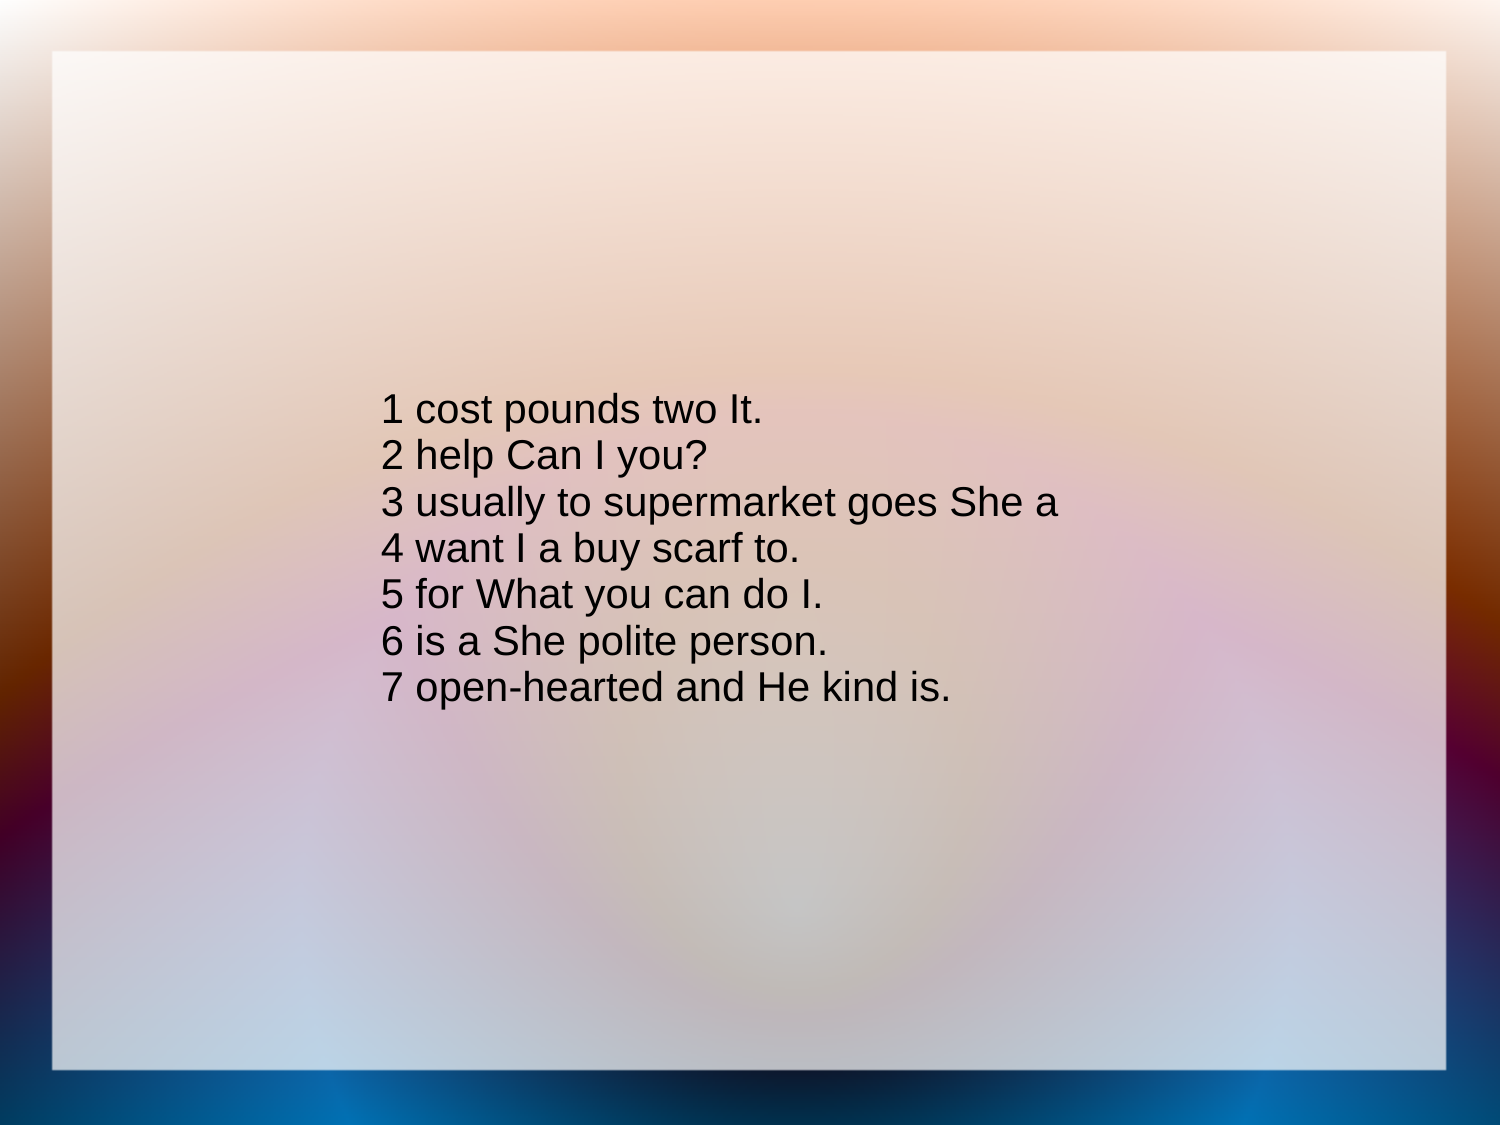

1 cost pounds two It.
2 help Can I you?
3 usually to supermarket goes She a
4 want I a buy scarf to.
5 for What you can do I.
6 is a She polite person.
7 open-hearted and He kind is.